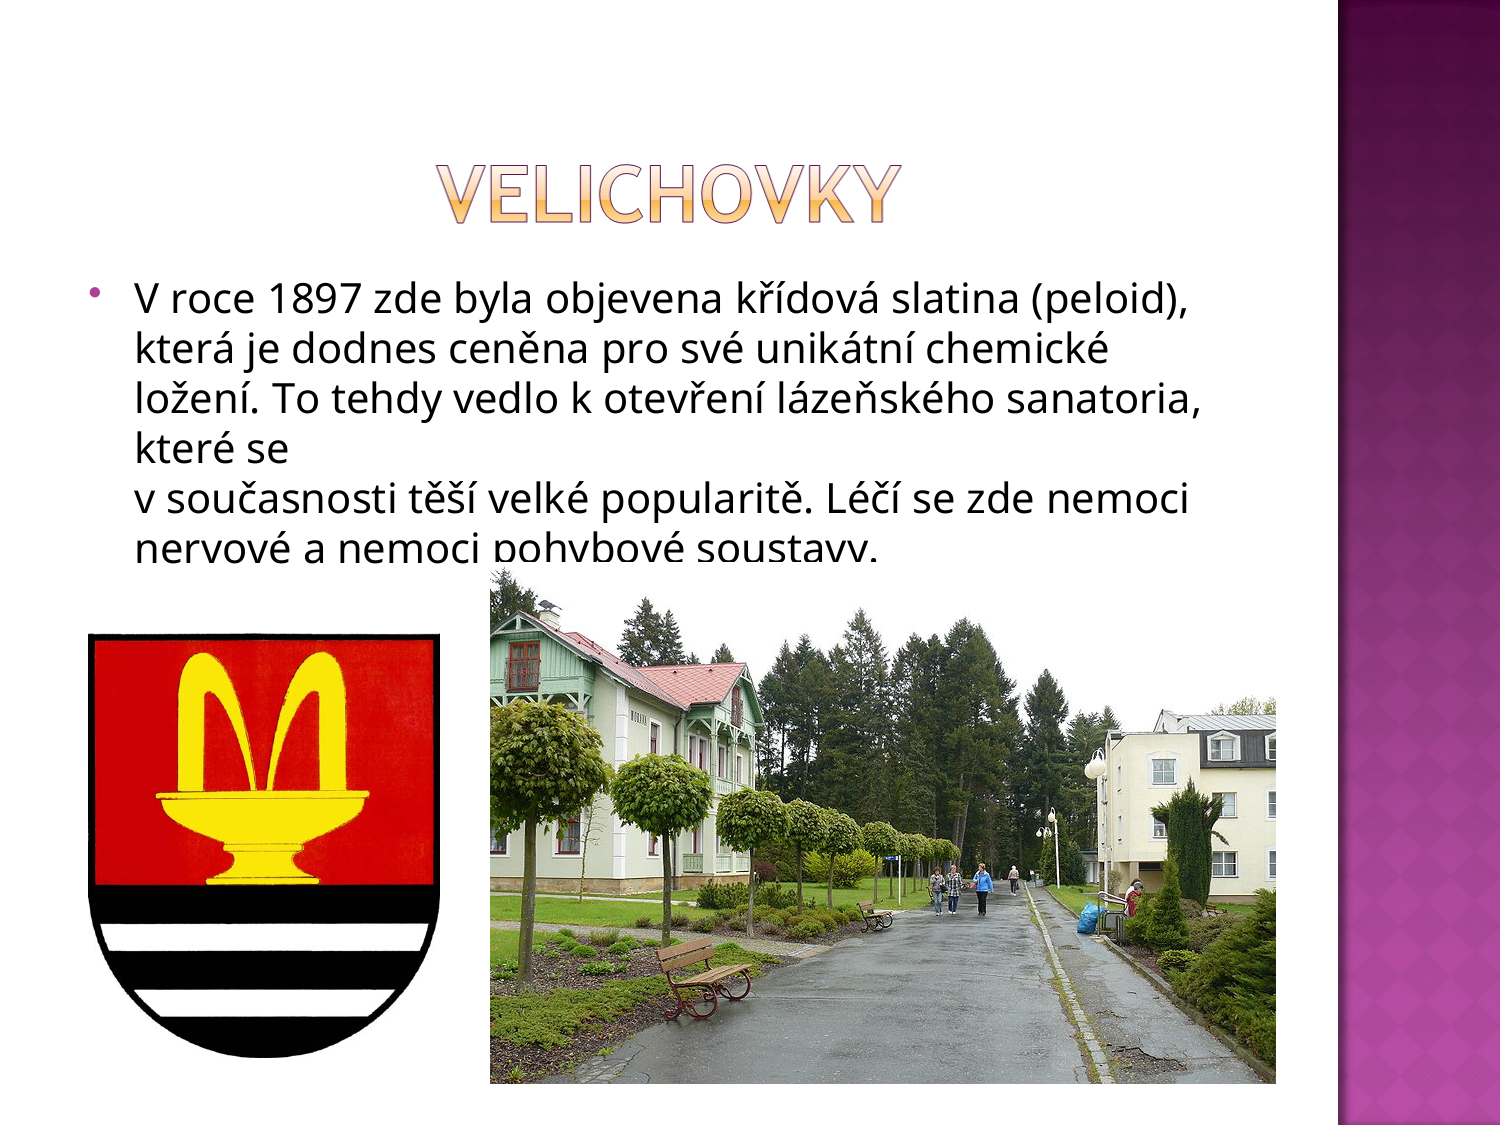

# V roce 1897 zde byla objevena křídová slatina (peloid), která je dodnes ceněna pro své unikátní chemické ložení. To tehdy vedlo k otevření lázeňského sanatoria, které se v současnosti těší velké popularitě. Léčí se zde nemoci nervové a nemoci pohybové soustavy.